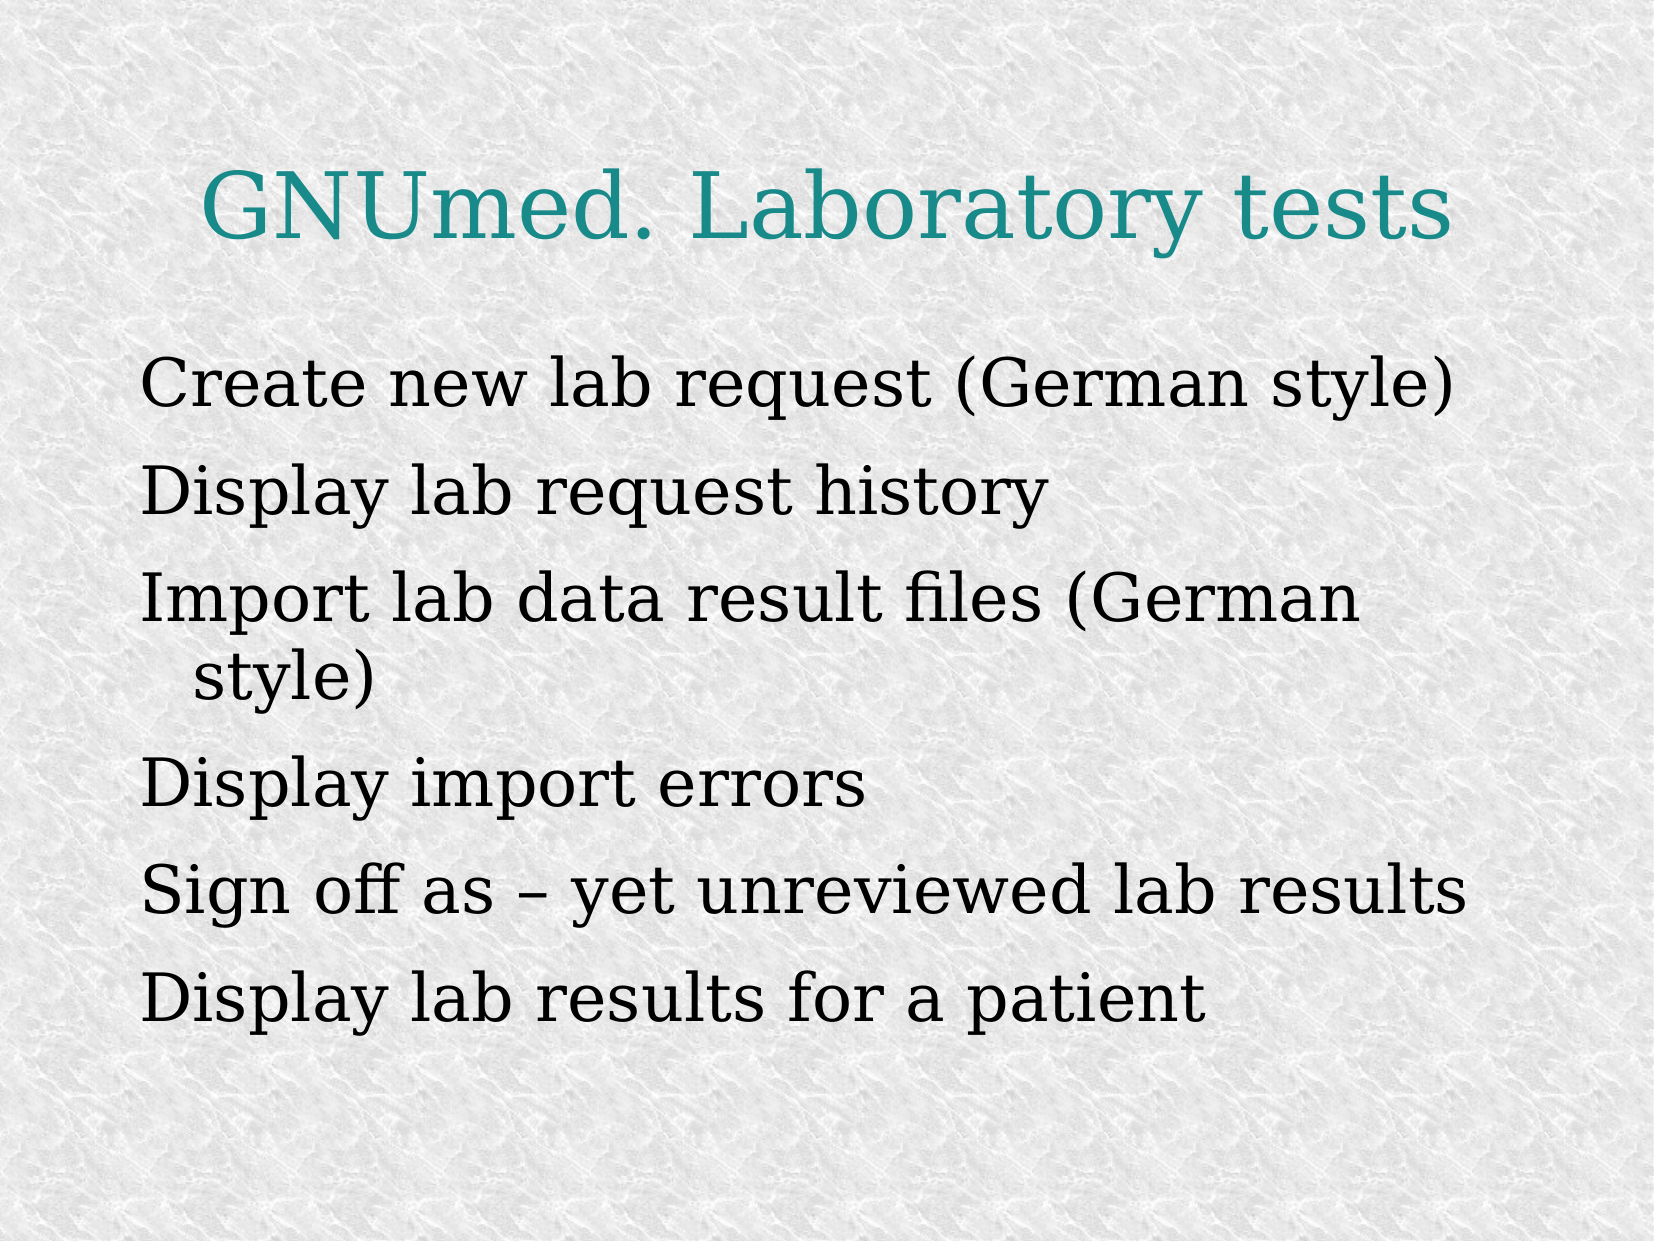

# GNUmed. Laboratory tests
Create new lab request (German style)
Display lab request history
Import lab data result files (German style)
Display import errors
Sign off as – yet unreviewed lab results
Display lab results for a patient